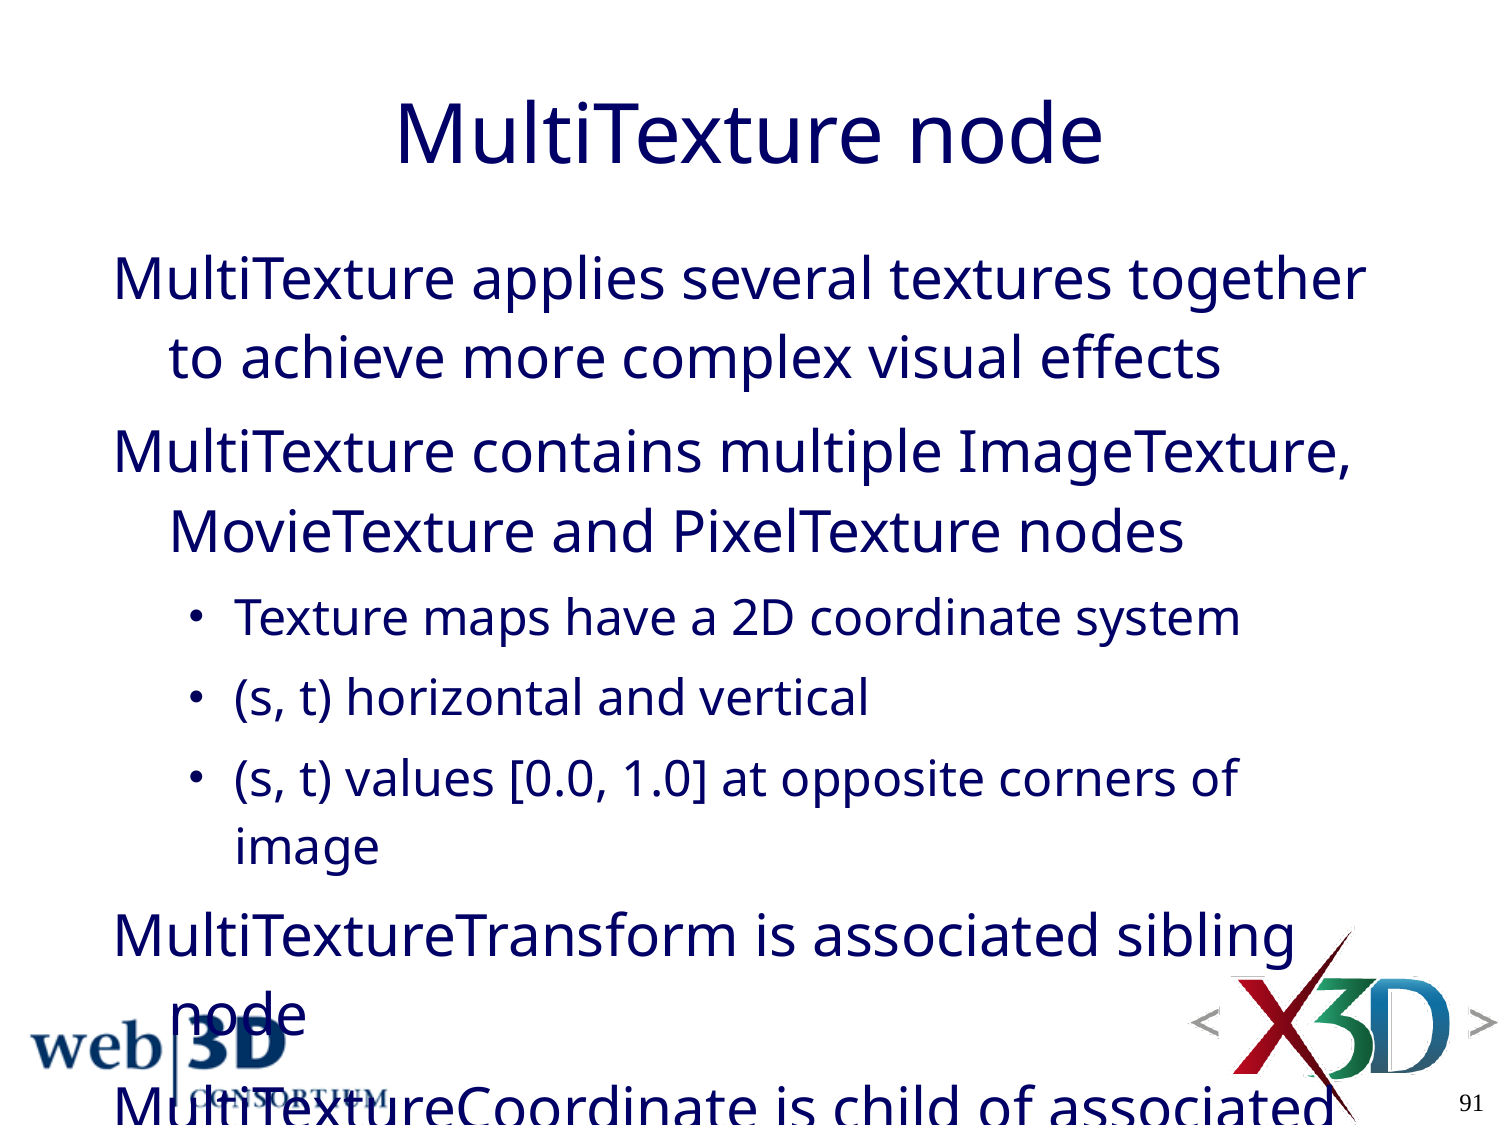

# MultiTexture node
MultiTexture applies several textures together to achieve more complex visual effects
MultiTexture contains multiple ImageTexture, MovieTexture and PixelTexture nodes
Texture maps have a 2D coordinate system
(s, t) horizontal and vertical
(s, t) values [0.0, 1.0] at opposite corners of image
MultiTextureTransform is associated sibling node
MultiTextureCoordinate is child of associated polygonal geometry node